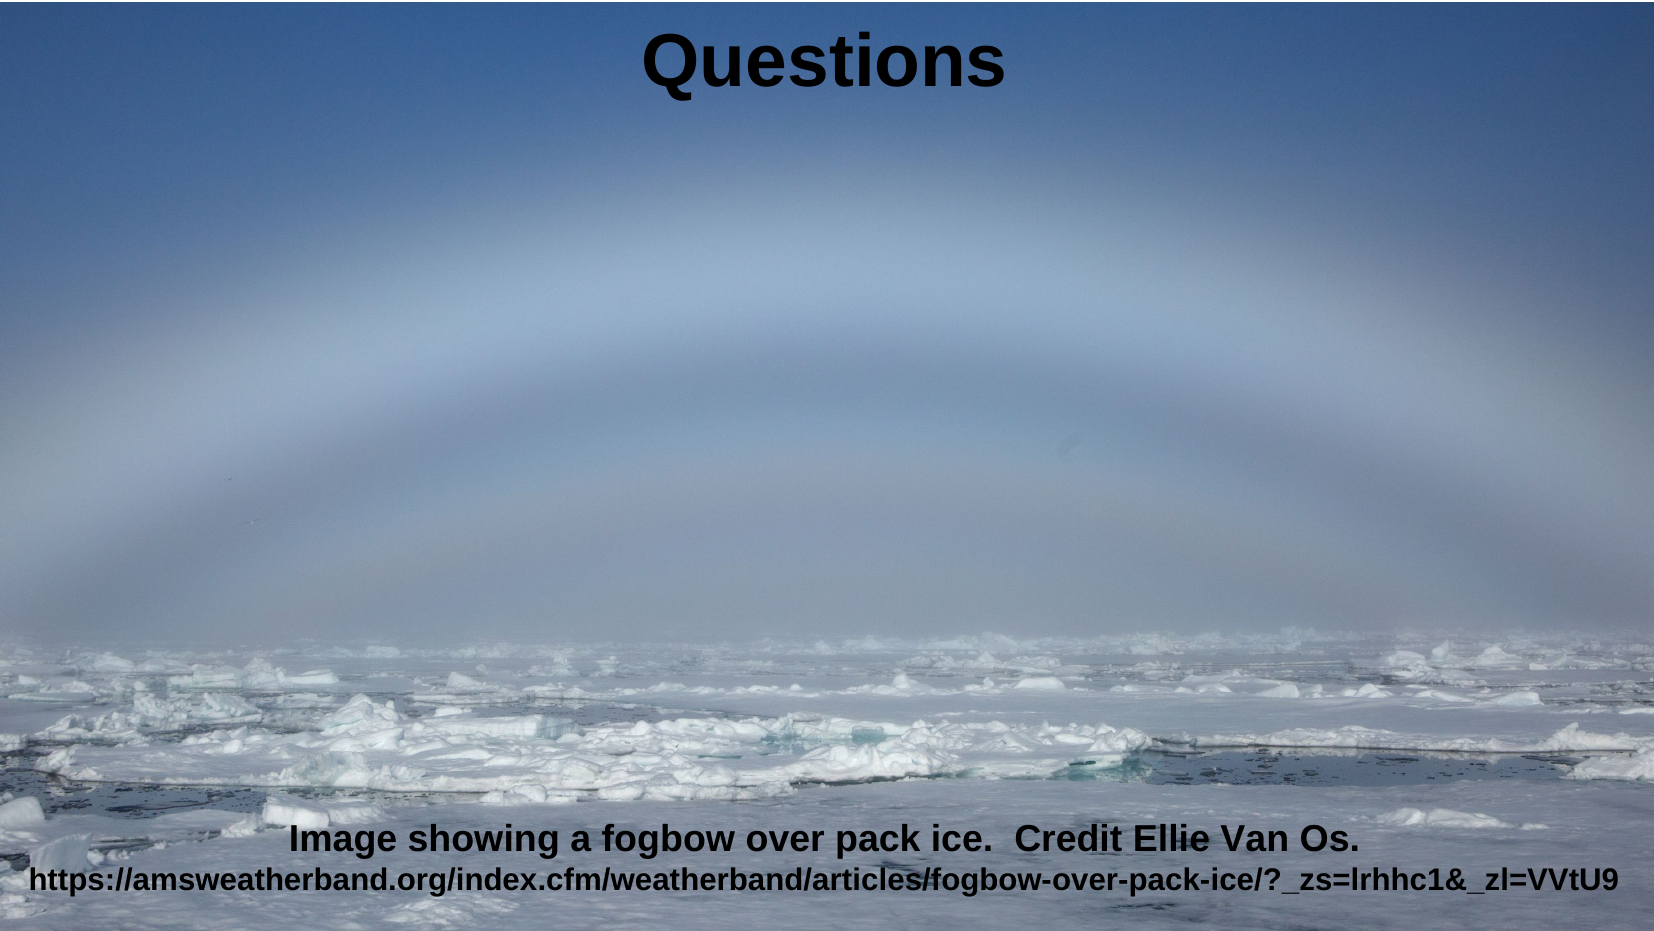

# Questions
Image showing a fogbow over pack ice. Credit Ellie Van Os.
https://amsweatherband.org/index.cfm/weatherband/articles/fogbow-over-pack-ice/?_zs=lrhhc1&_zl=VVtU9